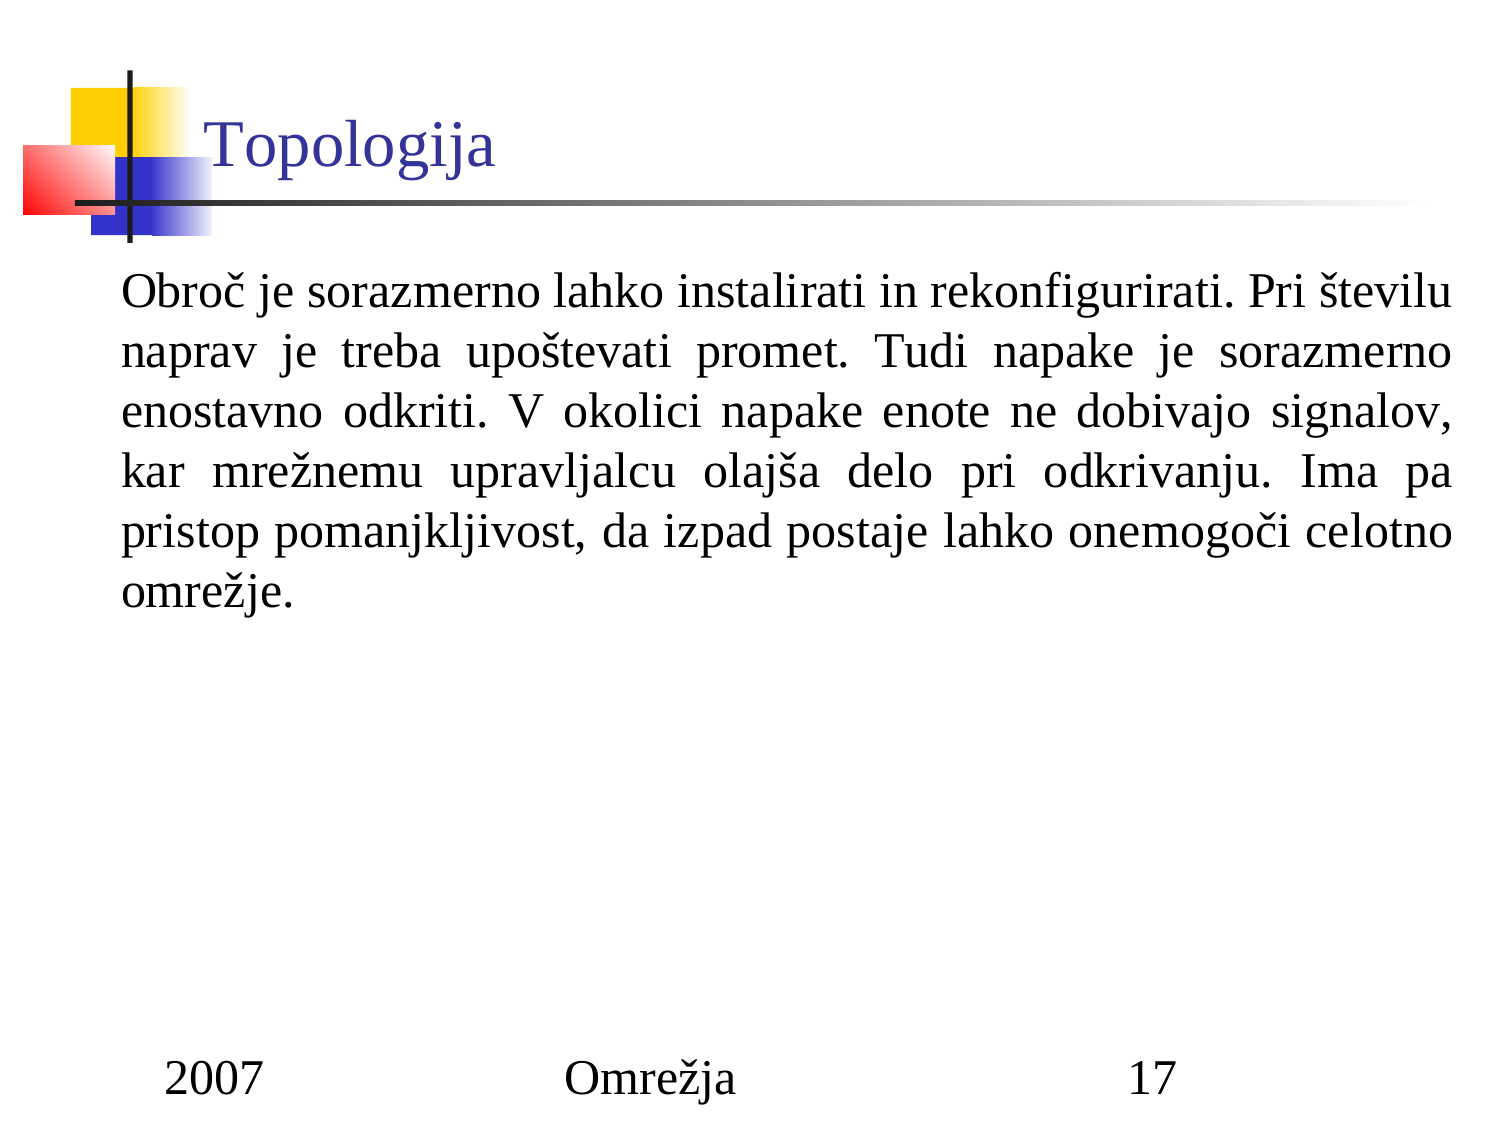

# Topologija
	Obroč je sorazmerno lahko instalirati in rekonfigurirati. Pri številu naprav je treba upoštevati promet. Tudi napake je sorazmerno enostavno odkriti. V okolici napake enote ne dobivajo signalov, kar mrežnemu upravljalcu olajša delo pri odkrivanju. Ima pa pristop pomanjkljivost, da izpad postaje lahko onemogoči celotno omrežje.
2007
Omrežja
17